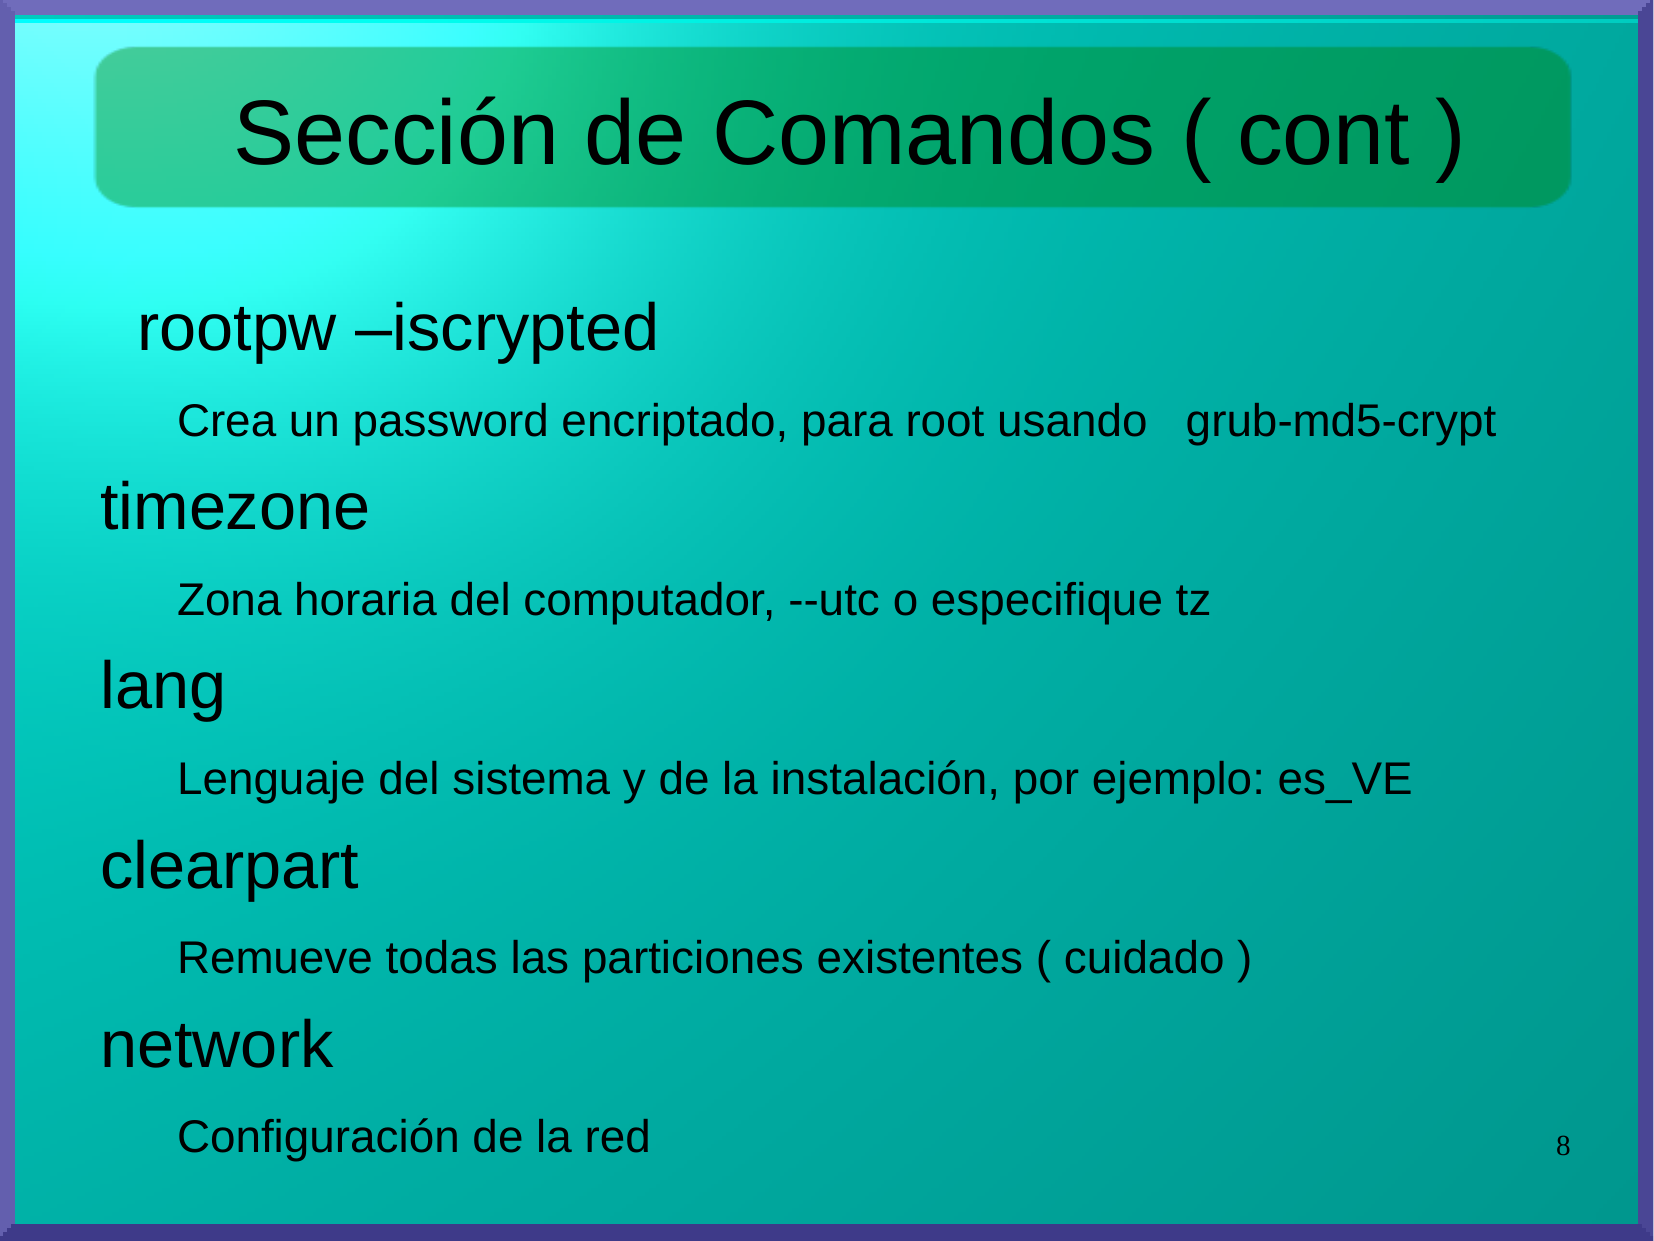

# Sección de Comandos ( cont )
 rootpw –iscrypted
Crea un password encriptado, para root usando grub-md5-crypt
timezone
Zona horaria del computador, --utc o especifique tz
lang
Lenguaje del sistema y de la instalación, por ejemplo: es_VE
clearpart
Remueve todas las particiones existentes ( cuidado )
network
Configuración de la red
8